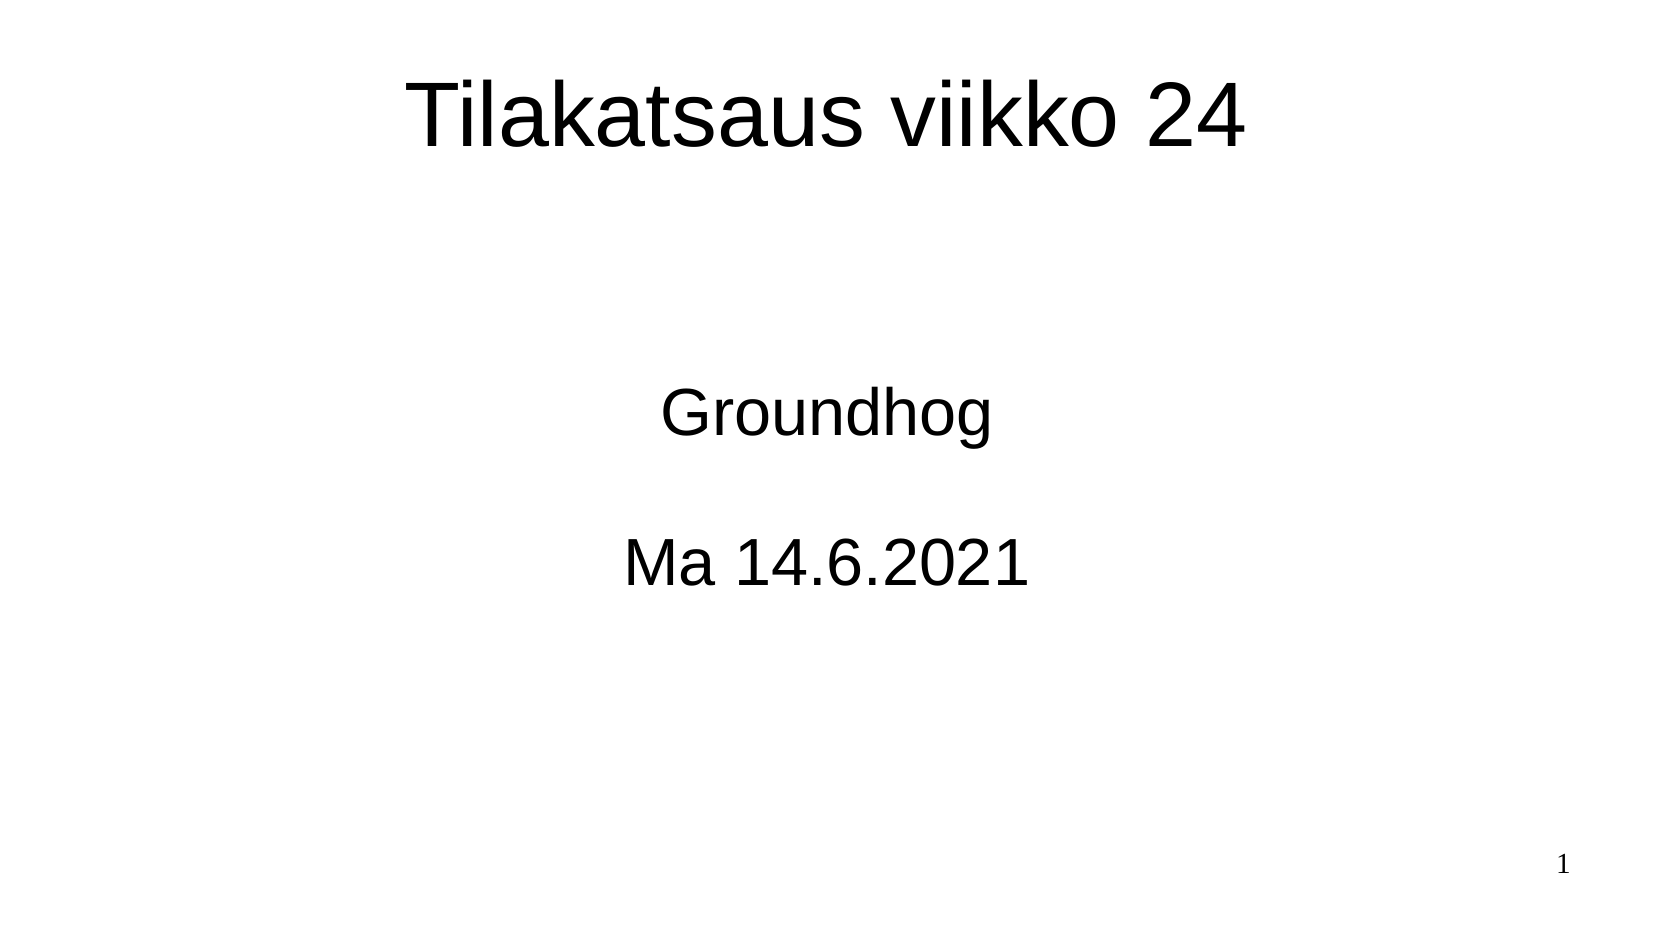

# Tilakatsaus viikko 24
Groundhog
Ma 14.6.2021
1